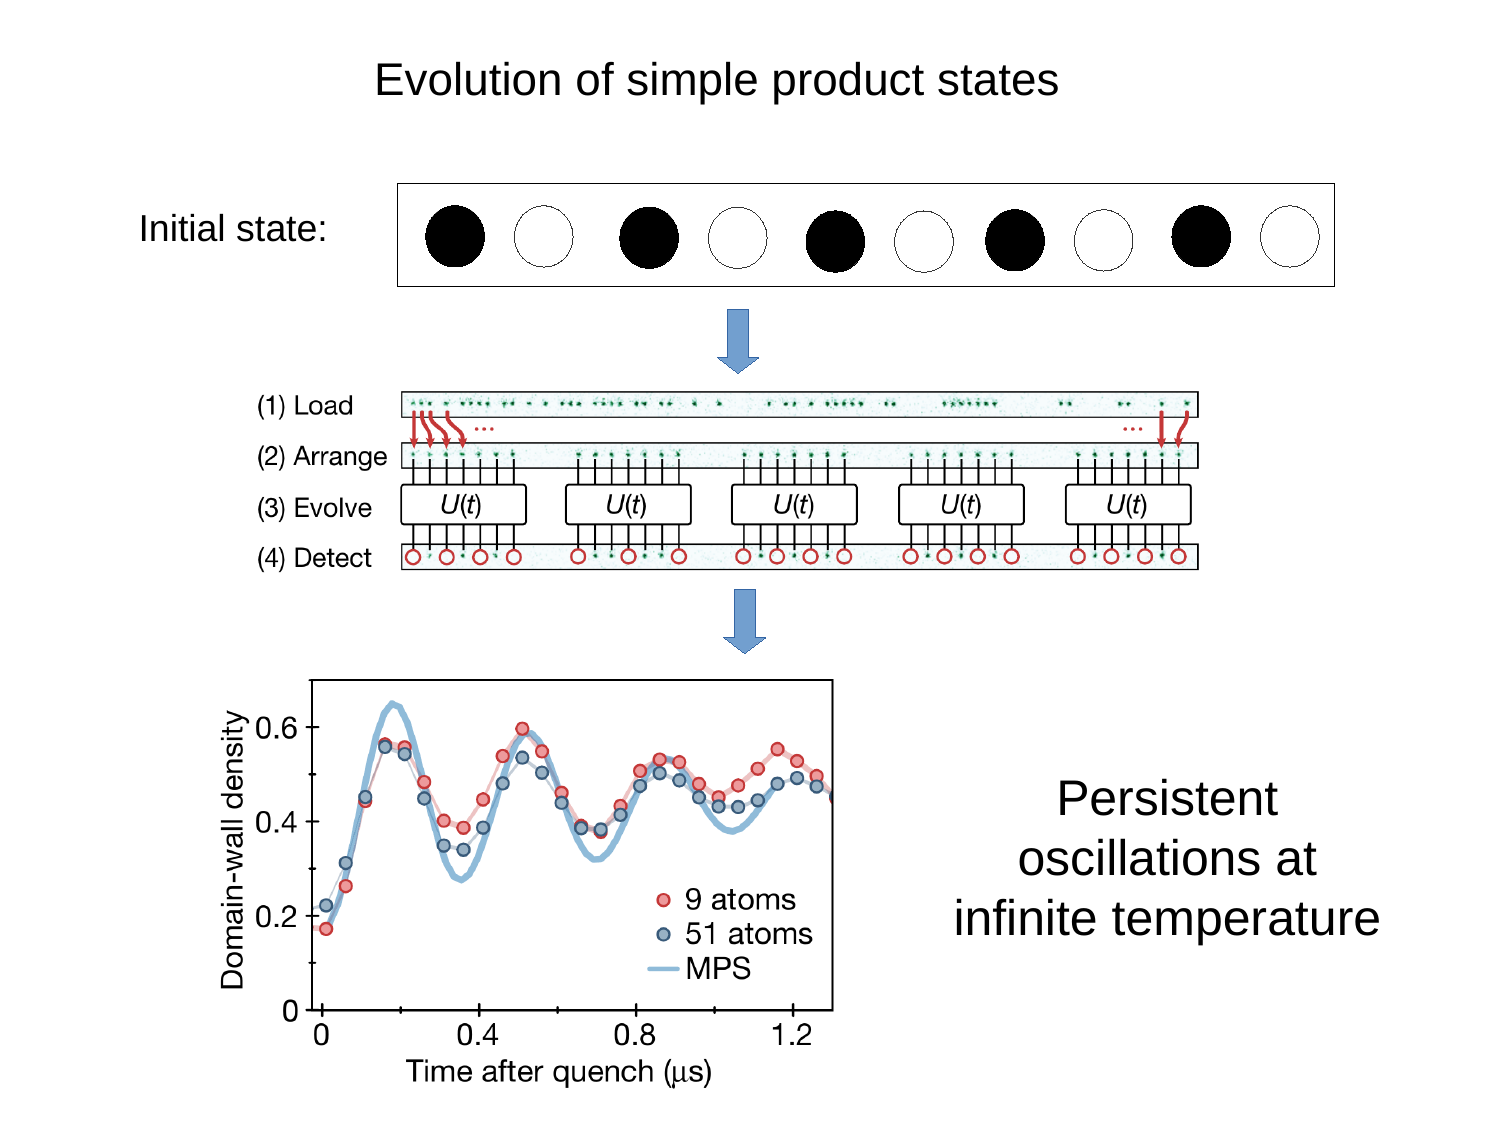

Evolution of simple product states
Initial state:
Persistent oscillations at infinite temperature